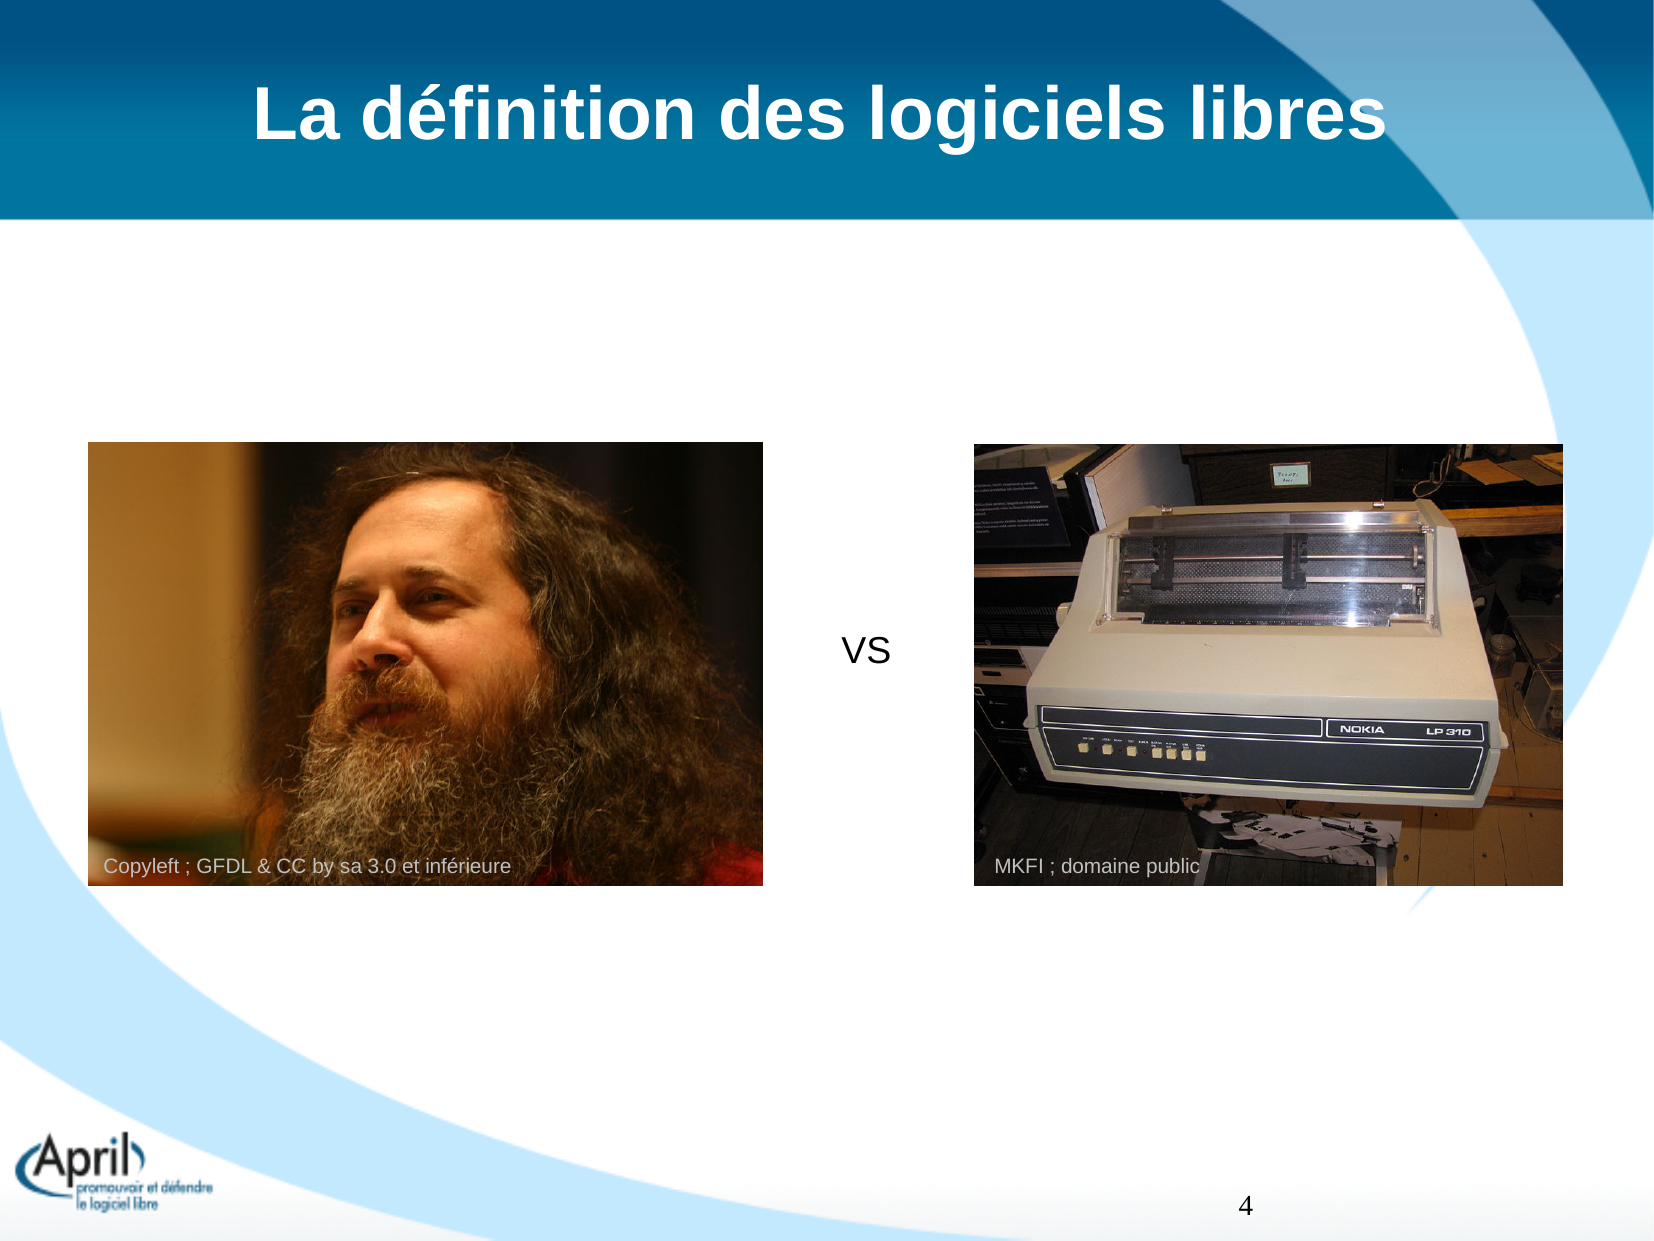

# La définition des logiciels libres
VS
Copyleft ; GFDL & CC by sa 3.0 et inférieure
MKFI ; domaine public